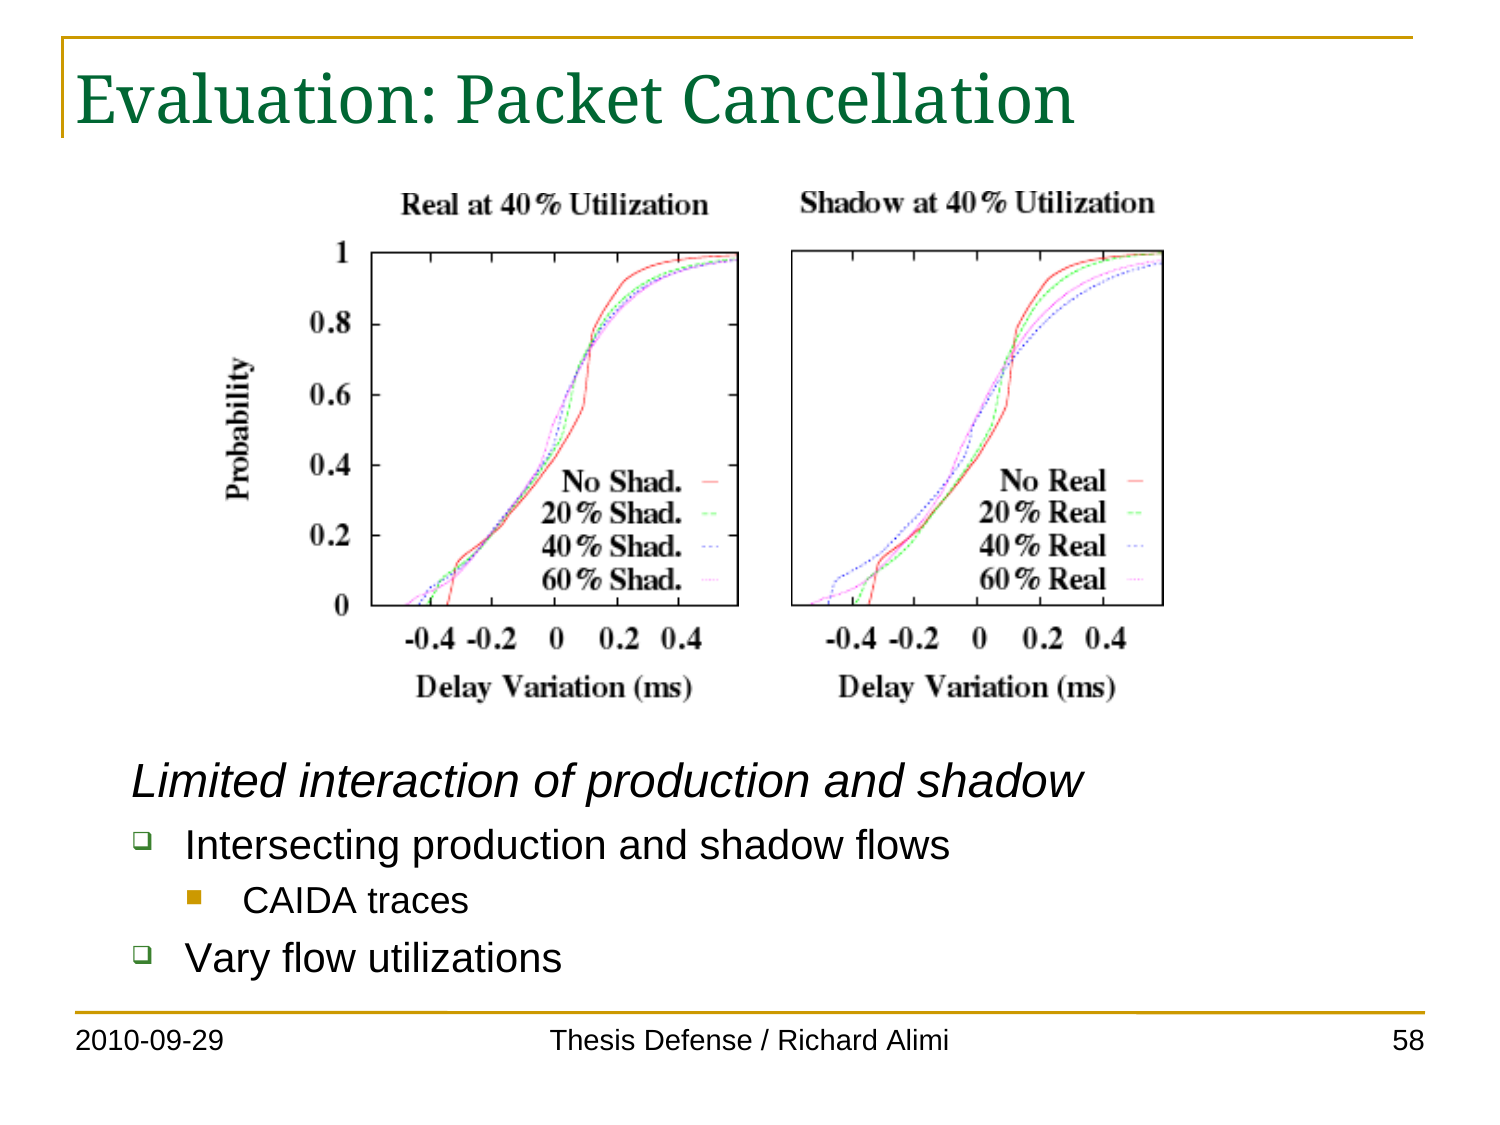

# Evaluation: Packet Cancellation
Limited interaction of production and shadow
Intersecting production and shadow flows
CAIDA traces
Vary flow utilizations
2010-09-29
Thesis Defense / Richard Alimi
58